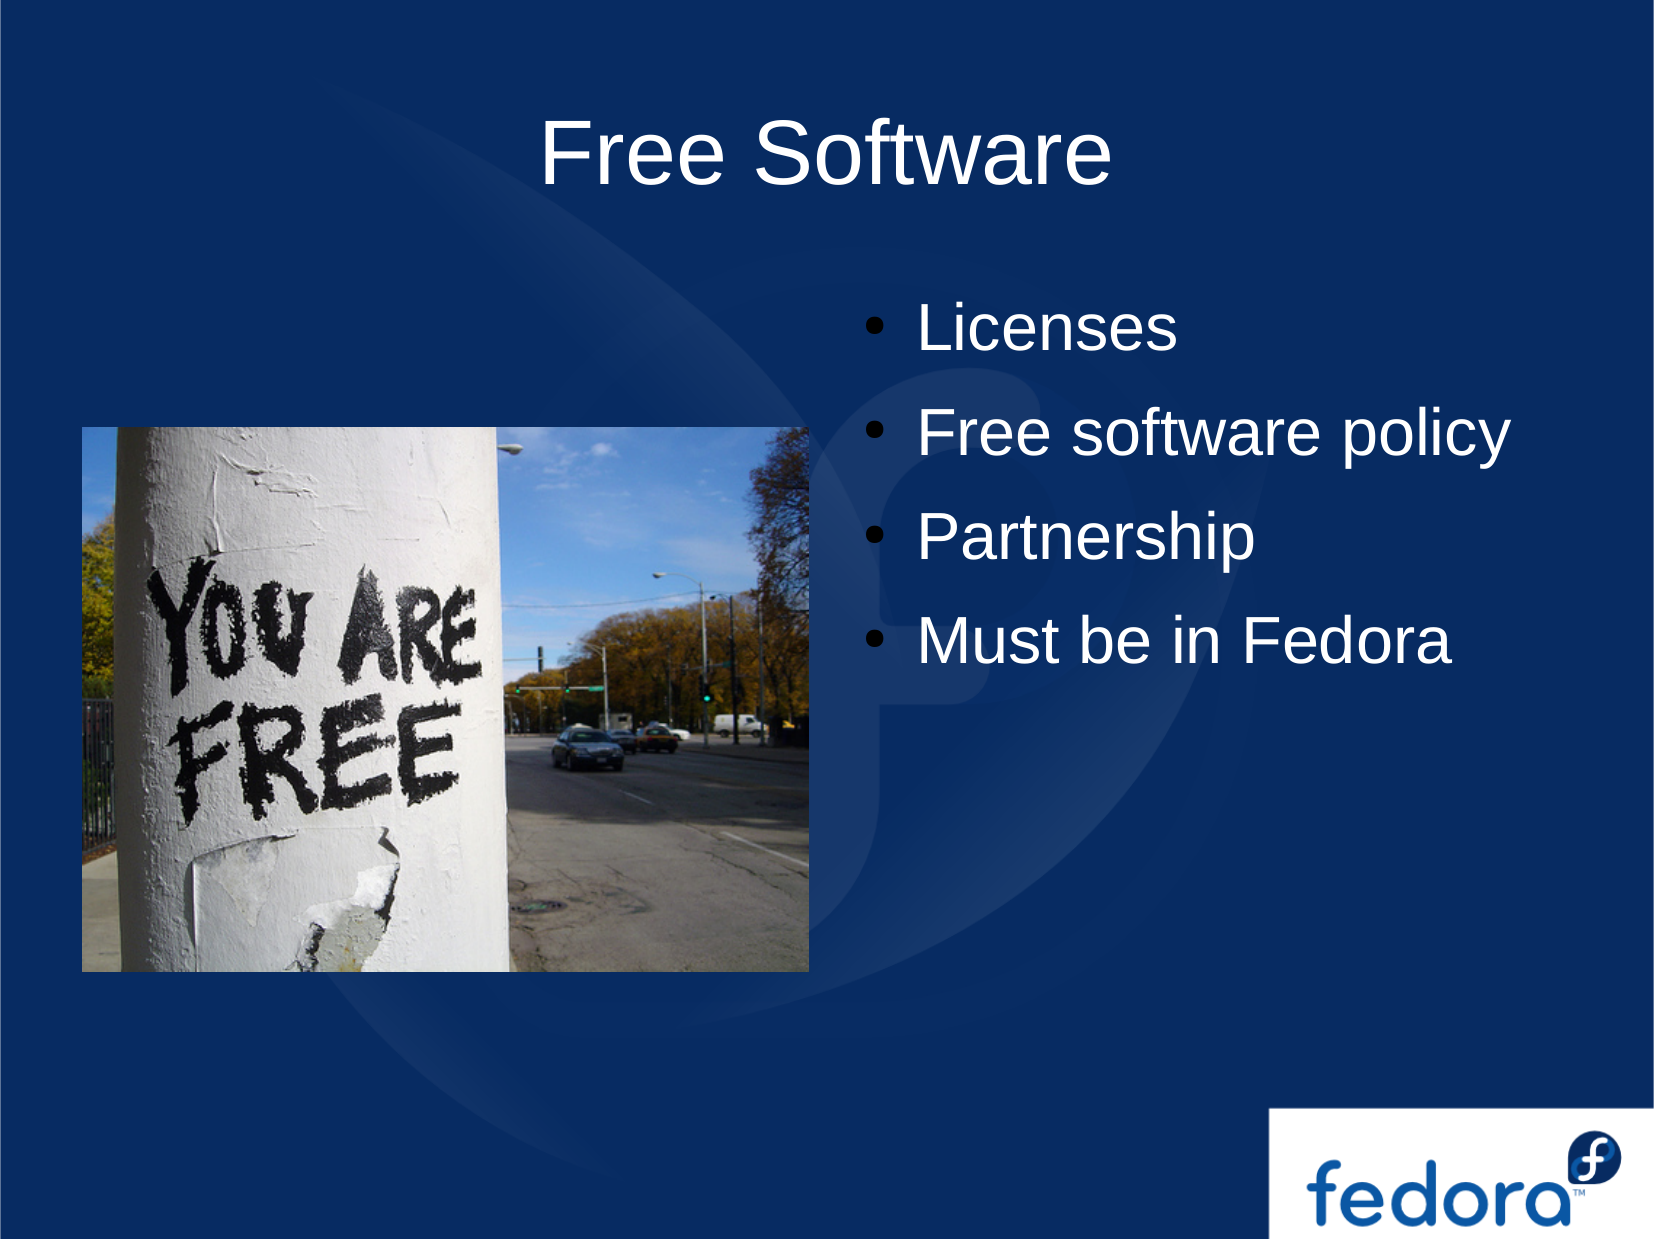

# Free Software
Licenses
Free software policy
Partnership
Must be in Fedora